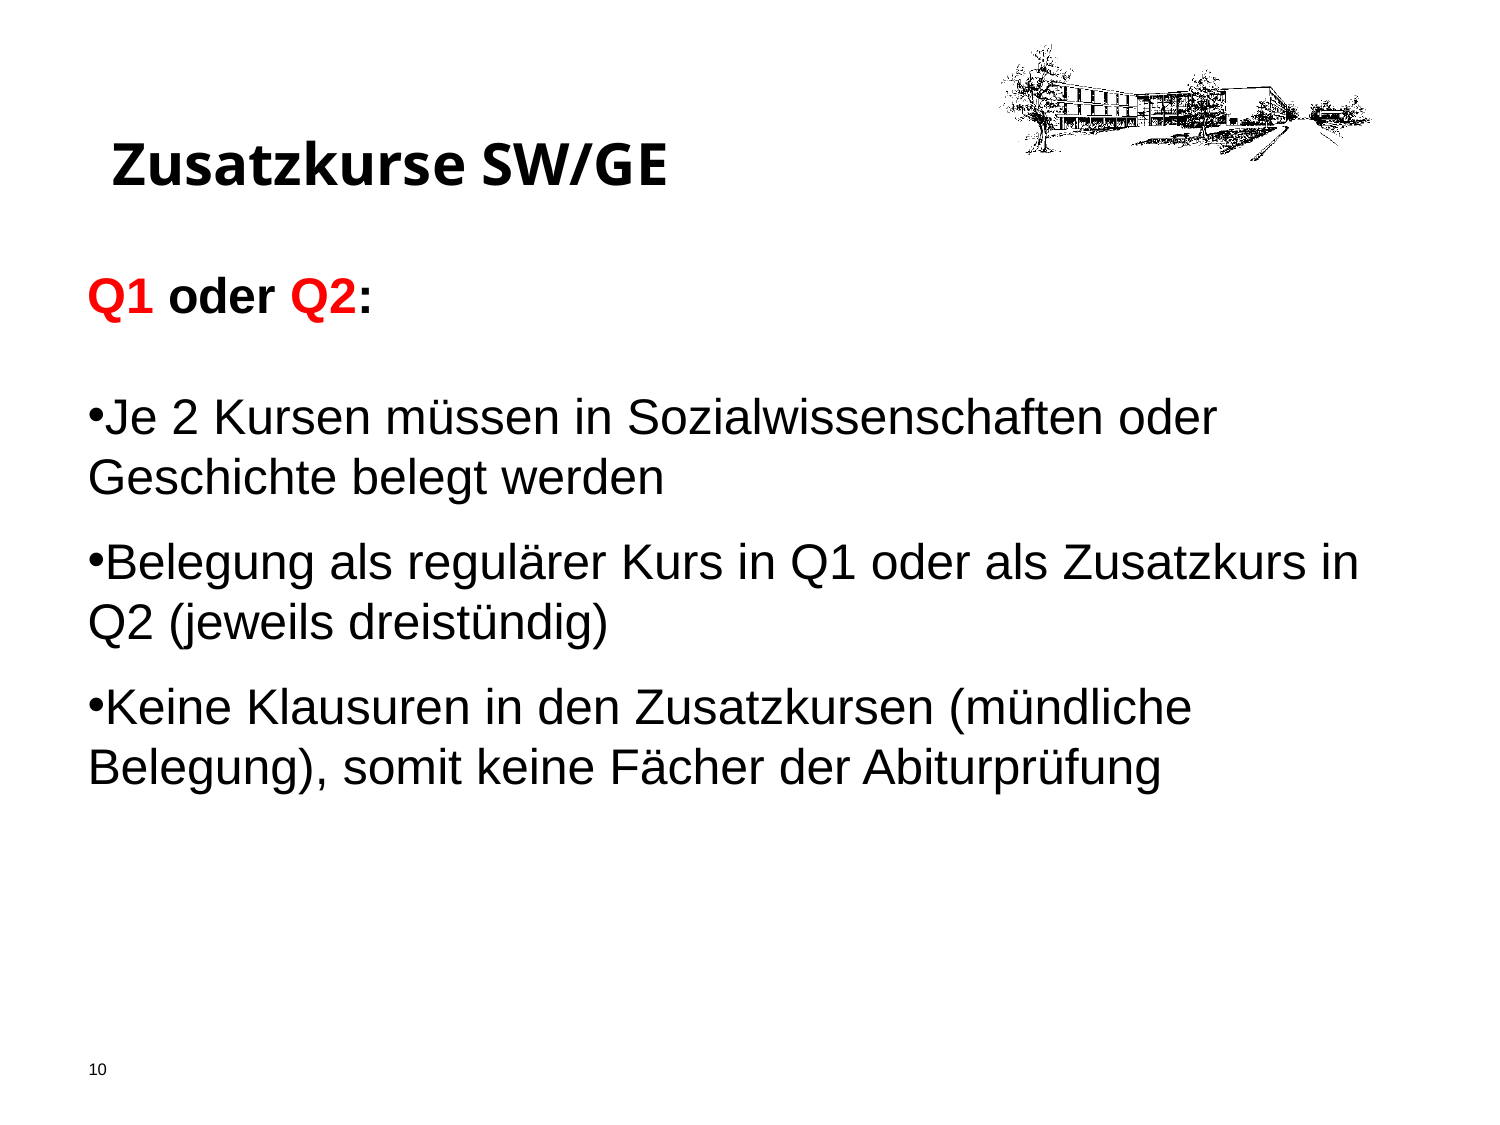

# Zusatzkurse SW/GE
Q1 oder Q2:
Je 2 Kursen müssen in Sozialwissenschaften oder Geschichte belegt werden
Belegung als regulärer Kurs in Q1 oder als Zusatzkurs in Q2 (jeweils dreistündig)
Keine Klausuren in den Zusatzkursen (mündliche Belegung), somit keine Fächer der Abiturprüfung